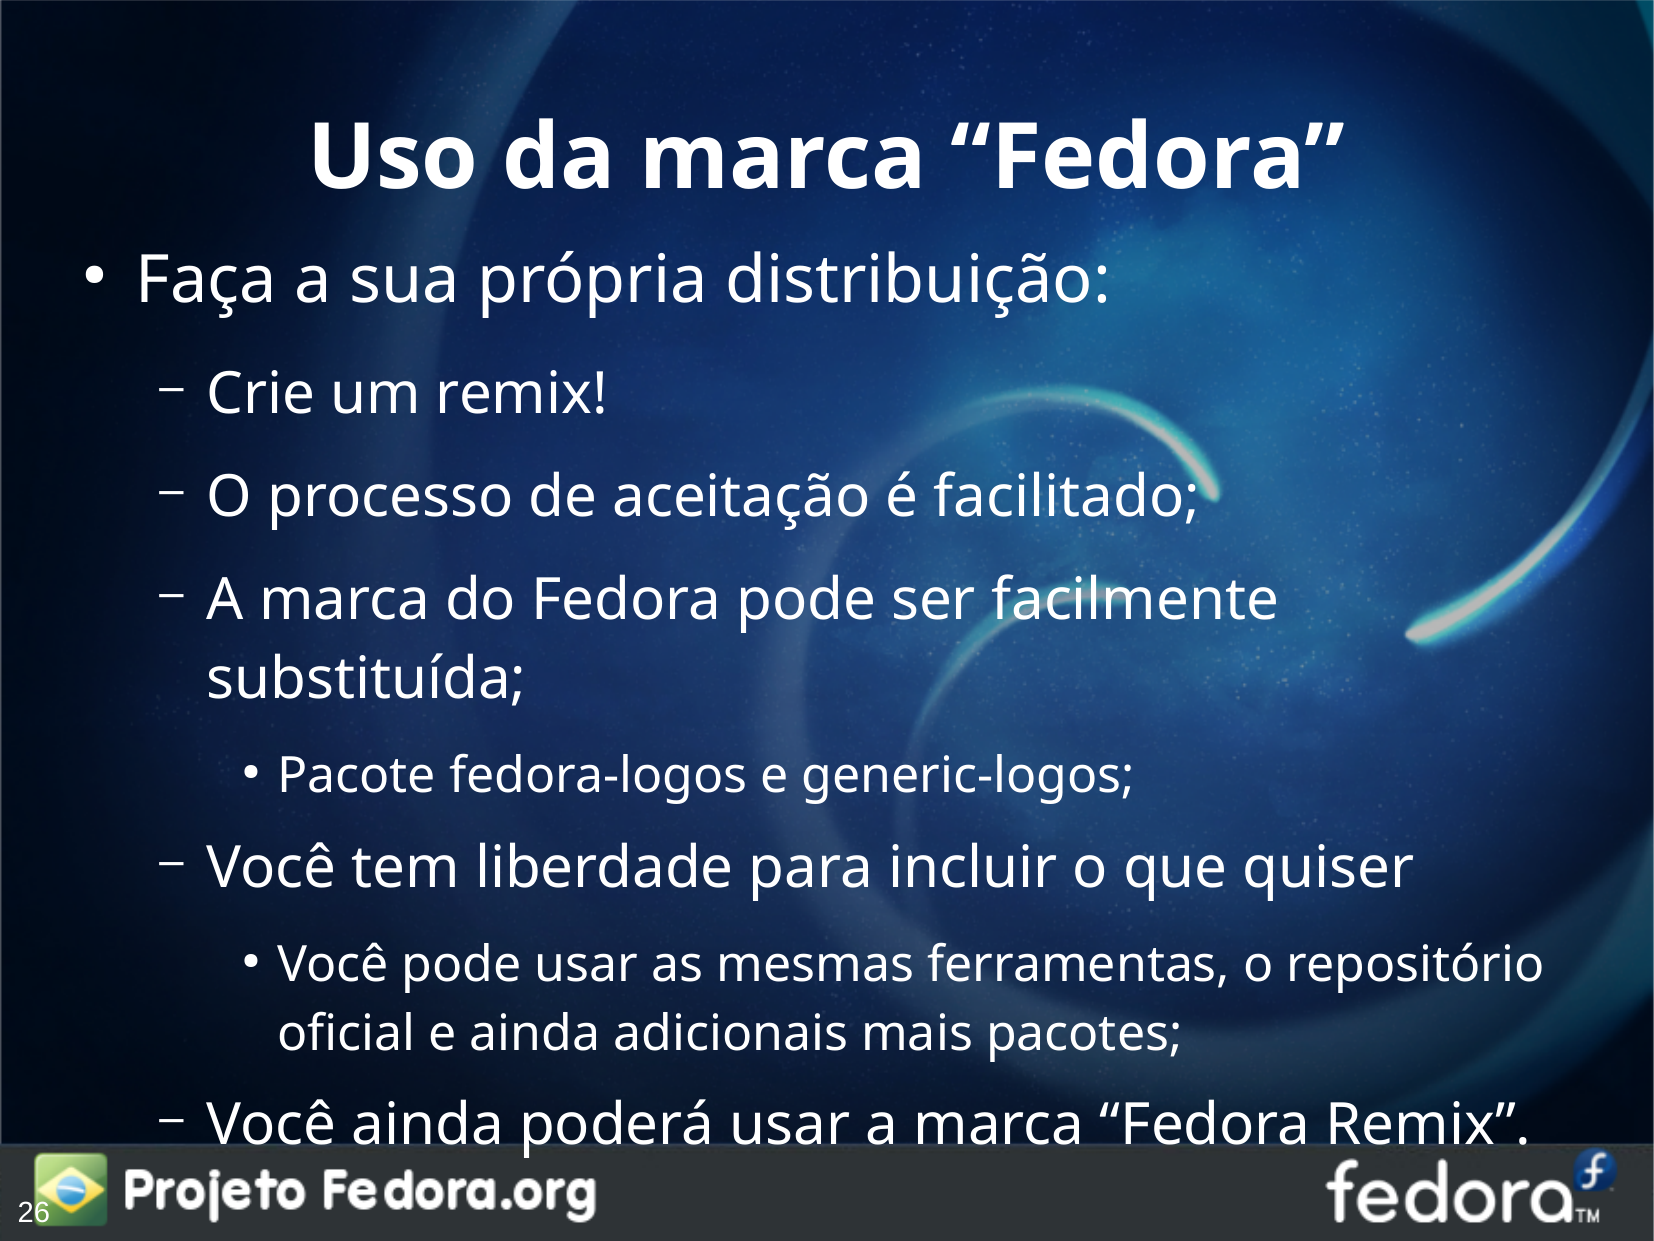

# Uso da marca “Fedora”
Faça a sua própria distribuição:
Crie um remix!
O processo de aceitação é facilitado;
A marca do Fedora pode ser facilmente substituída;
Pacote fedora-logos e generic-logos;
Você tem liberdade para incluir o que quiser
Você pode usar as mesmas ferramentas, o repositório oficial e ainda adicionais mais pacotes;
Você ainda poderá usar a marca “Fedora Remix”.
26